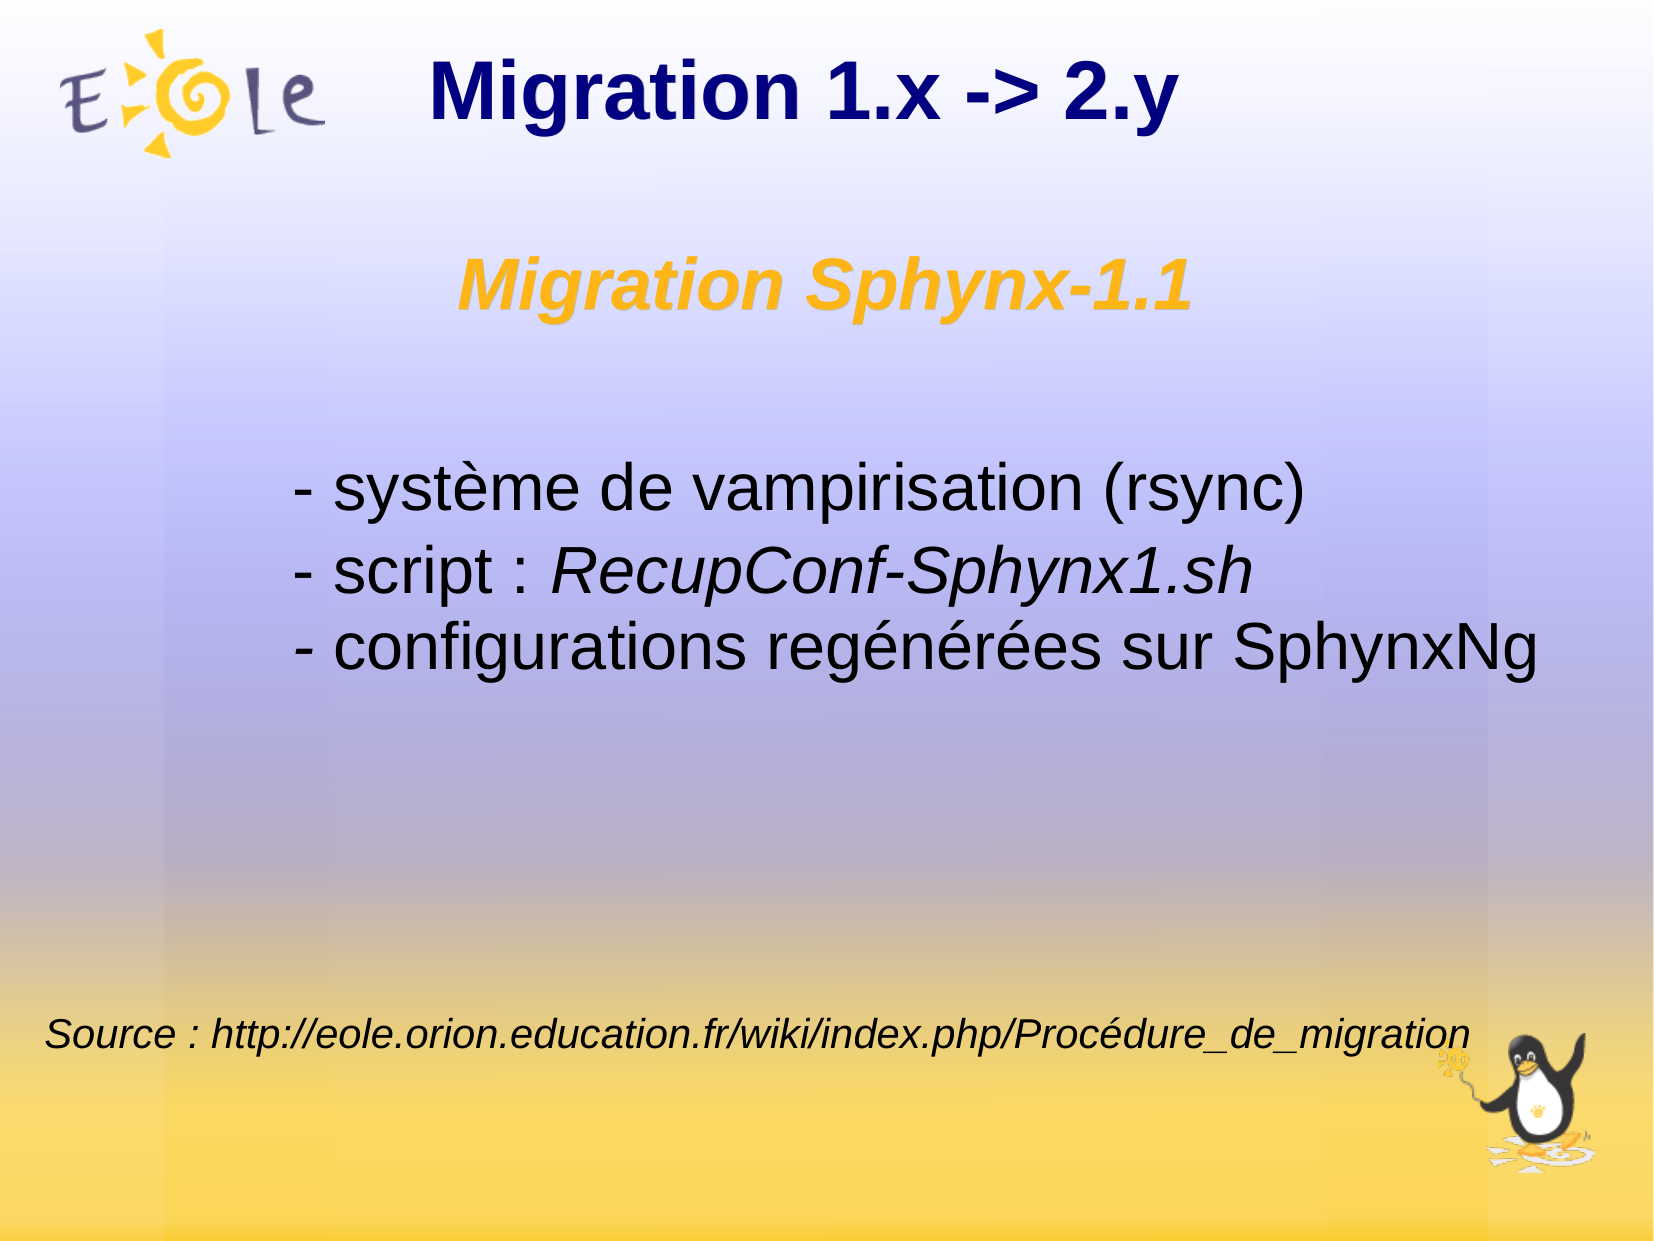

Migration 1.x -> 2.y
Migration Sphynx-1.1
- système de vampirisation (rsync)
- script : RecupConf-Sphynx1.sh
- configurations regénérées sur SphynxNg
Source : http://eole.orion.education.fr/wiki/index.php/Procédure_de_migration